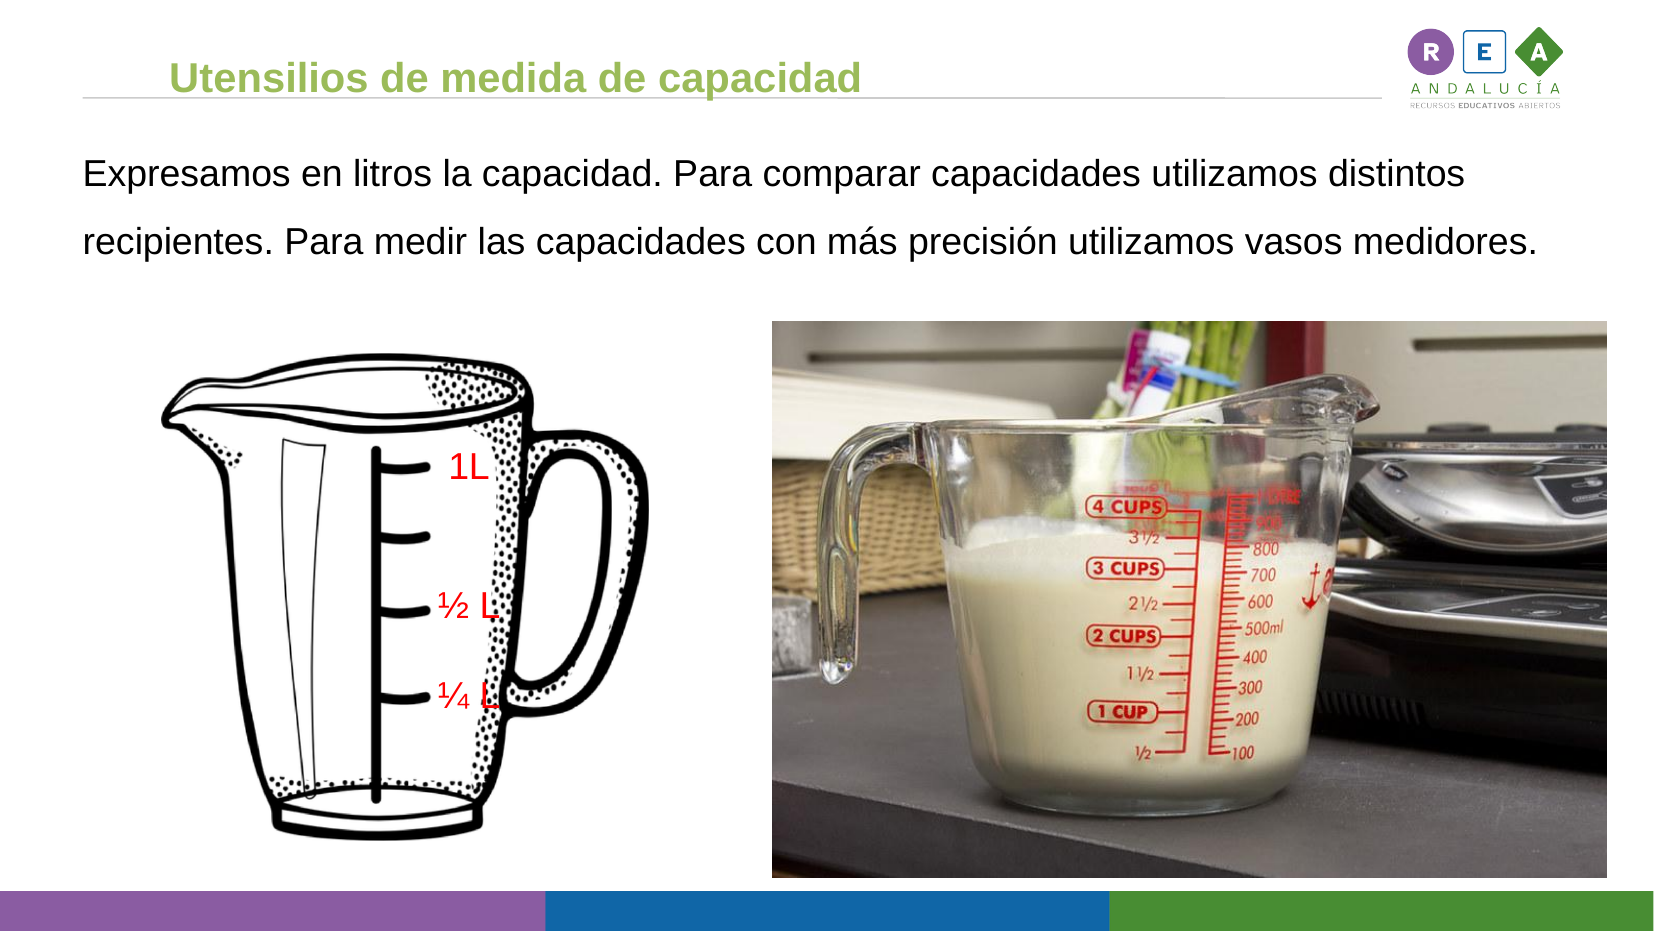

Utensilios de medida de capacidad
Expresamos en litros la capacidad. Para comparar capacidades utilizamos distintos recipientes. Para medir las capacidades con más precisión utilizamos vasos medidores.
1L
½ L
¼ L